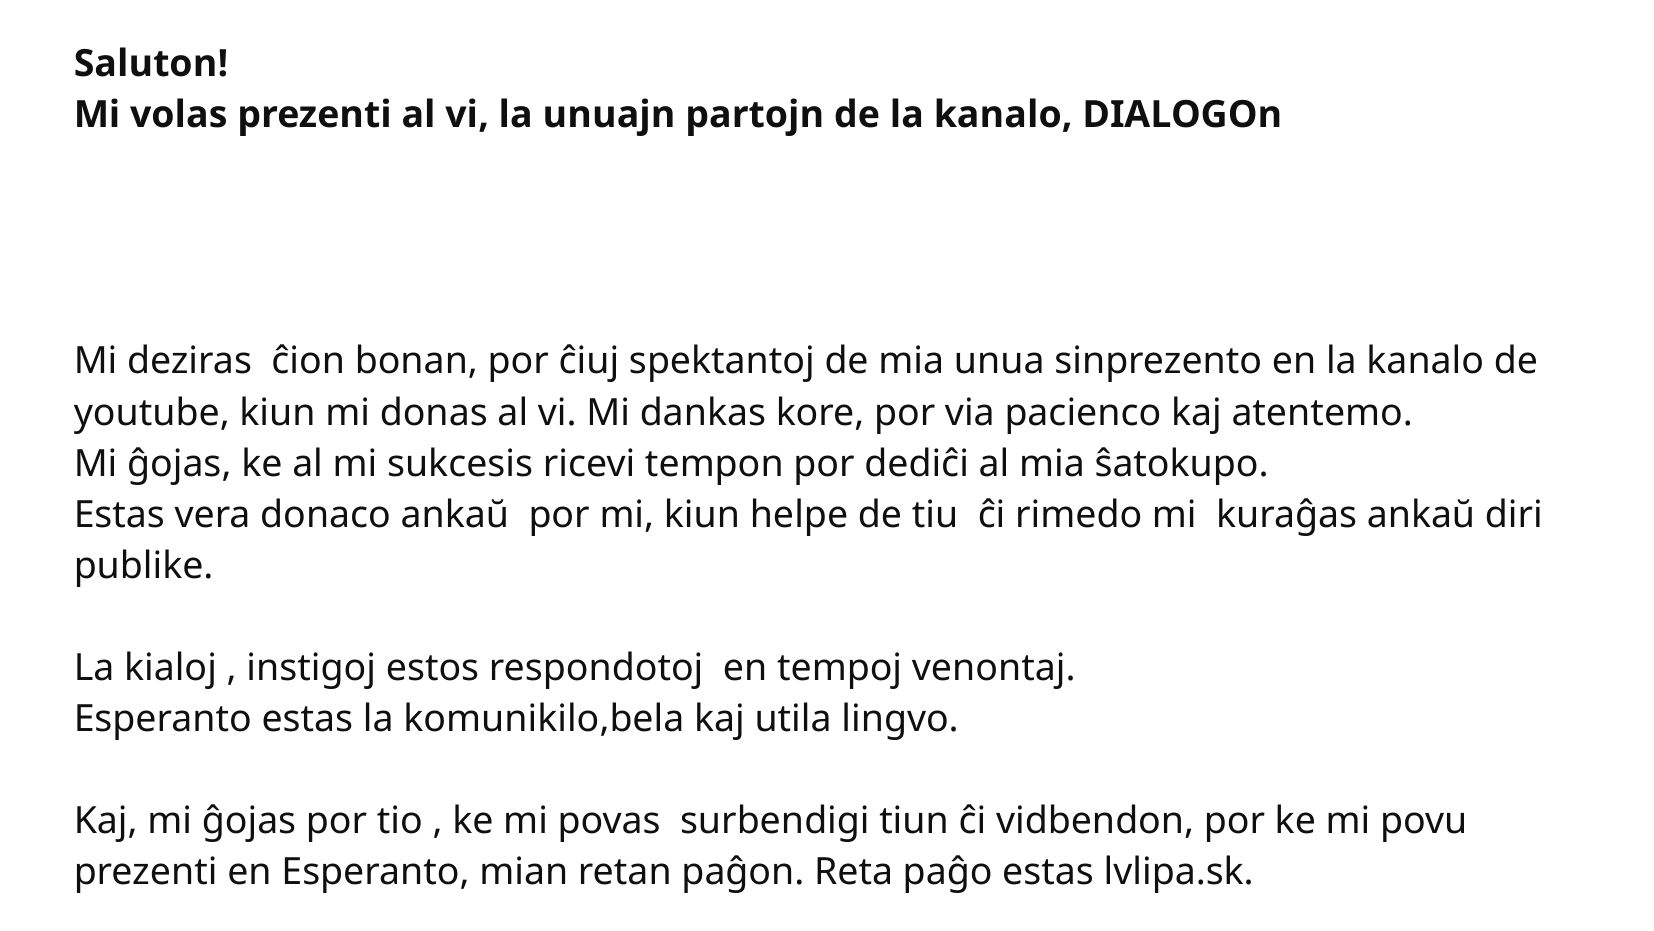

Saluton!
Mi volas prezenti al vi, la unuajn partojn de la kanalo, DIALOGOn
Mi deziras ĉion bonan, por ĉiuj spektantoj de mia unua sinprezento en la kanalo de youtube, kiun mi donas al vi. Mi dankas kore, por via pacienco kaj atentemo.
Mi ĝojas, ke al mi sukcesis ricevi tempon por dediĉi al mia ŝatokupo.
Estas vera donaco ankaŭ por mi, kiun helpe de tiu ĉi rimedo mi kuraĝas ankaŭ diri publike.
La kialoj , instigoj estos respondotoj en tempoj venontaj.
Esperanto estas la komunikilo,bela kaj utila lingvo.
Kaj, mi ĝojas por tio , ke mi povas surbendigi tiun ĉi vidbendon, por ke mi povu prezenti en Esperanto, mian retan paĝon. Reta paĝo estas lvlipa.sk.
Kaj ke mi povas prezenti intencojn por la sincera dialogo.